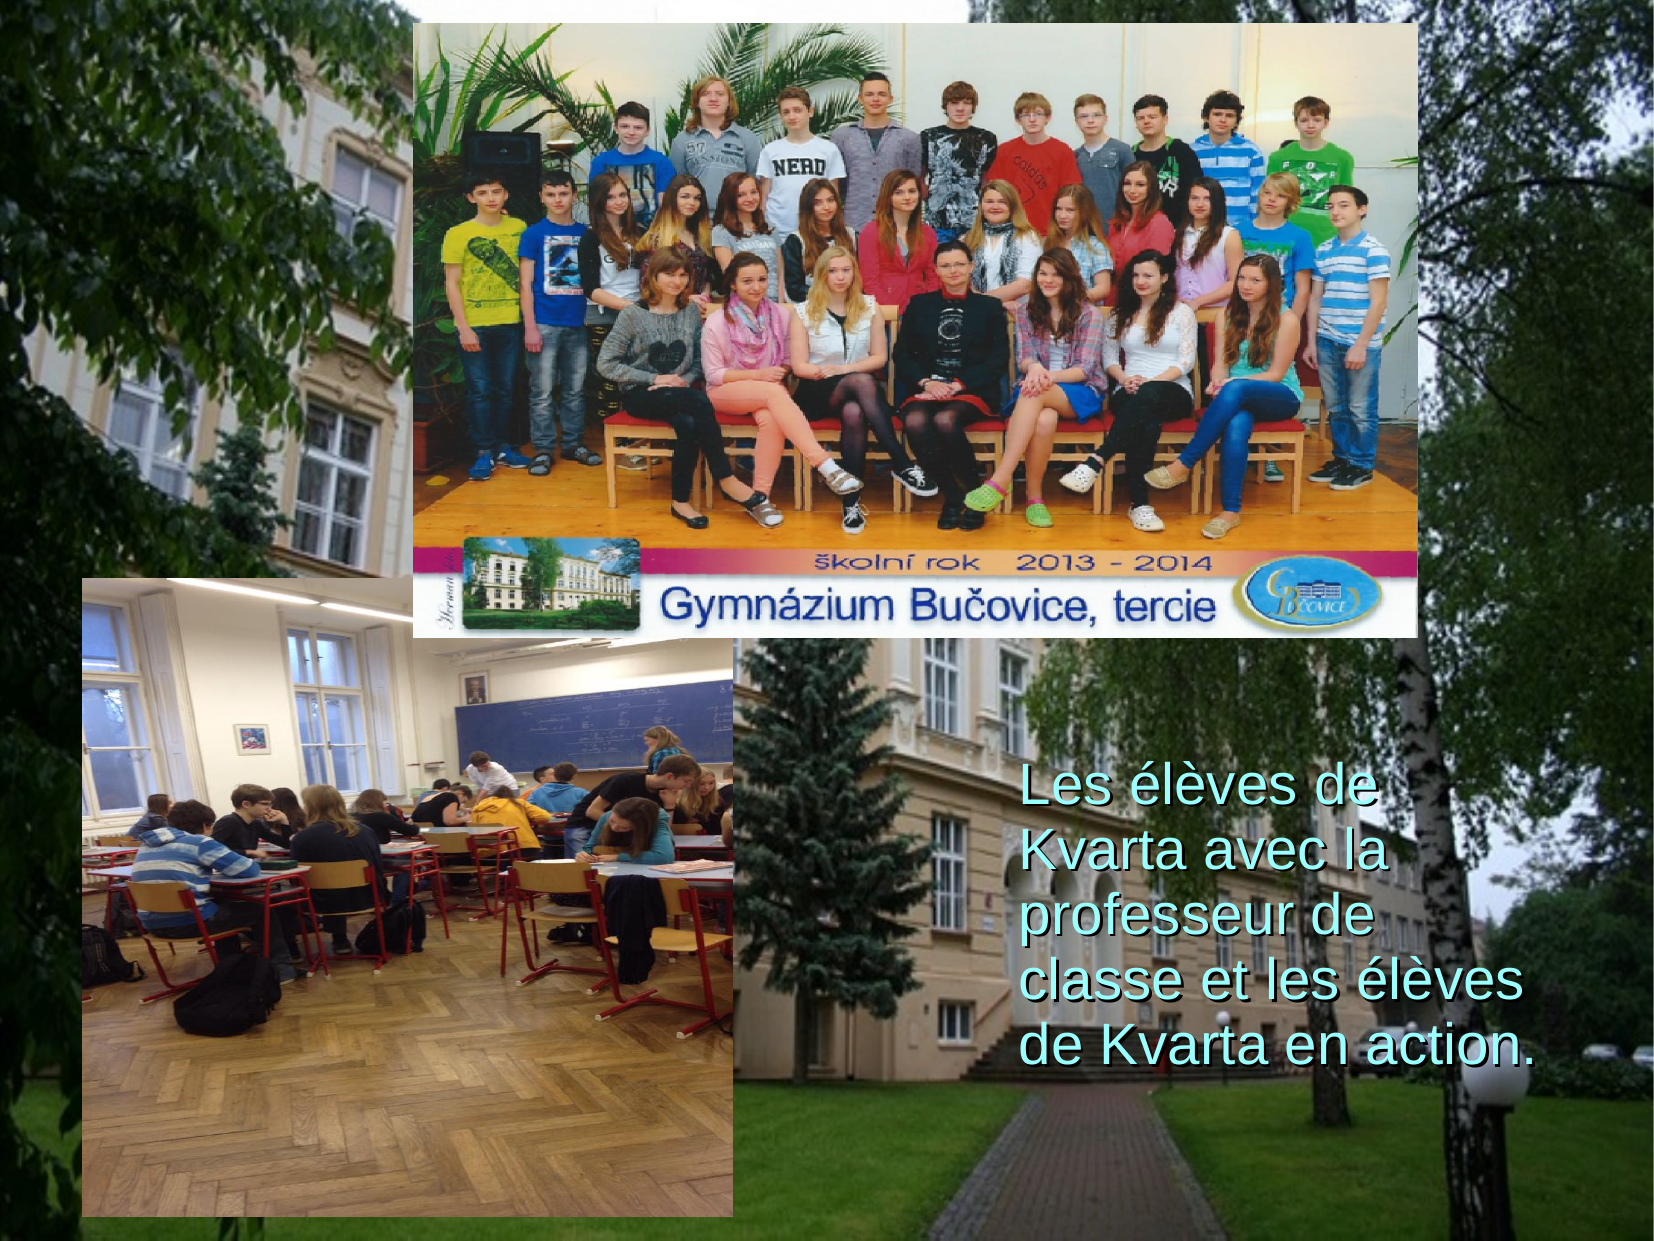

Les élèves de Kvarta avec la professeur de classe et les élèves de Kvarta en action.